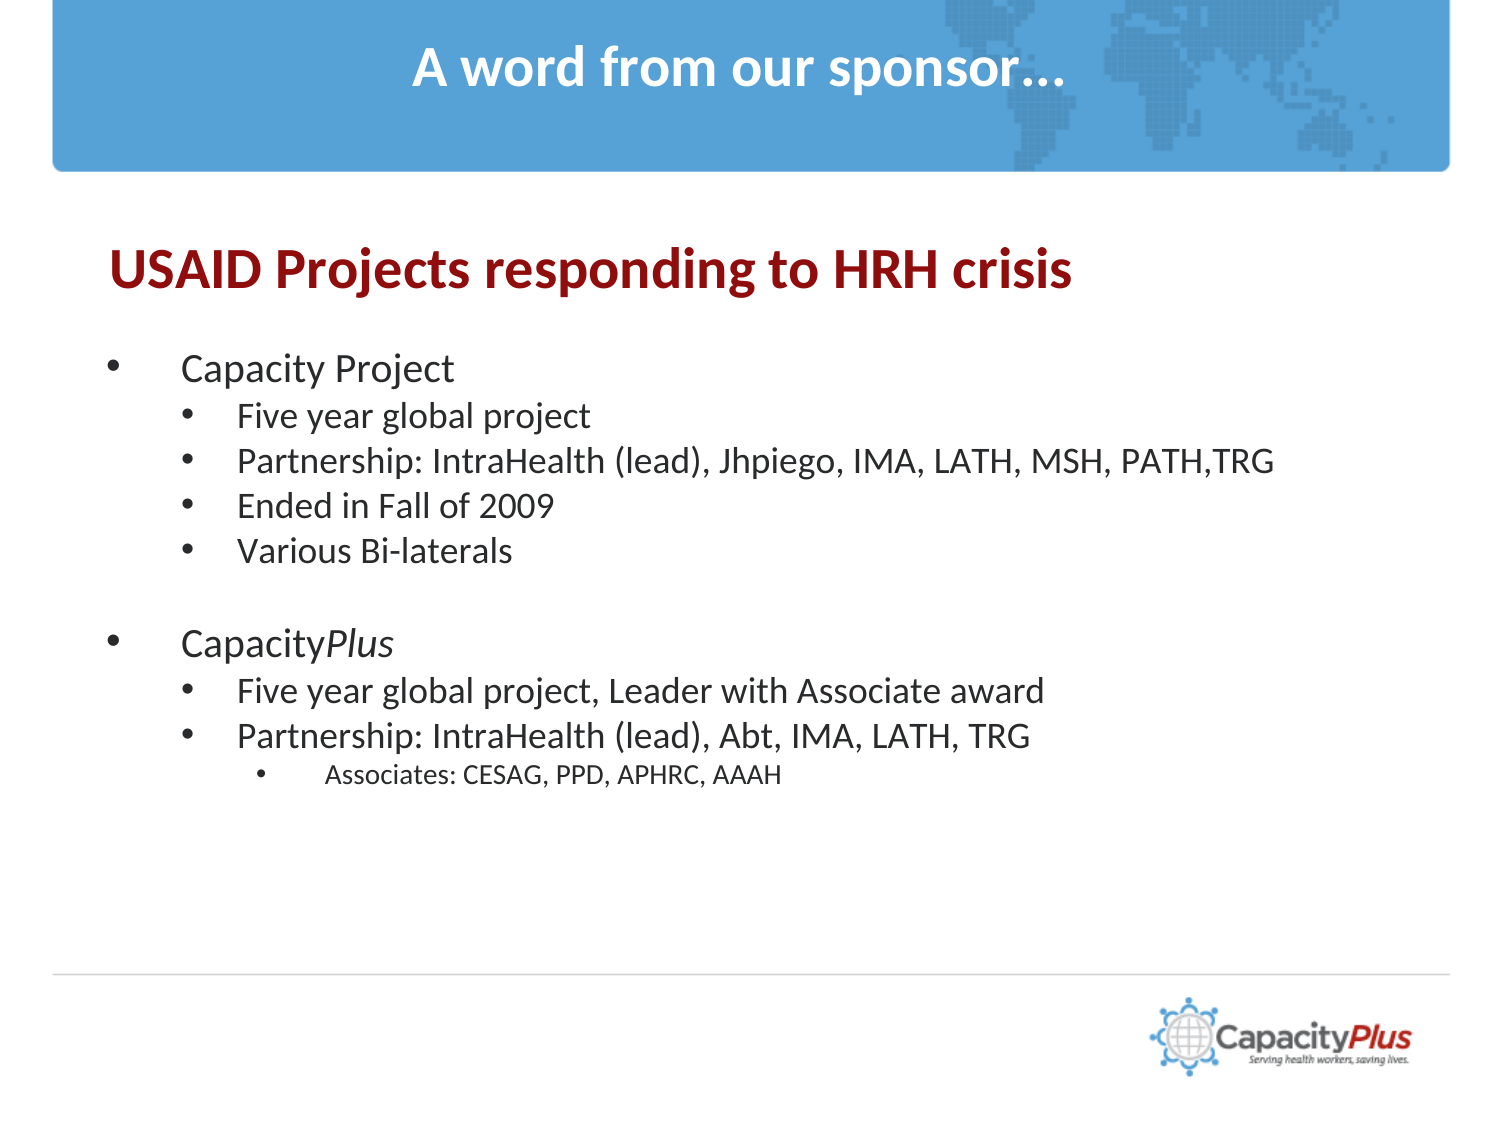

A word from our sponsor...
USAID Projects responding to HRH crisis
Capacity Project
Five year global project
Partnership: IntraHealth (lead), Jhpiego, IMA, LATH, MSH, PATH,TRG
Ended in Fall of 2009
Various Bi-laterals
CapacityPlus
Five year global project, Leader with Associate award
Partnership: IntraHealth (lead), Abt, IMA, LATH, TRG
 Associates: CESAG, PPD, APHRC, AAAH